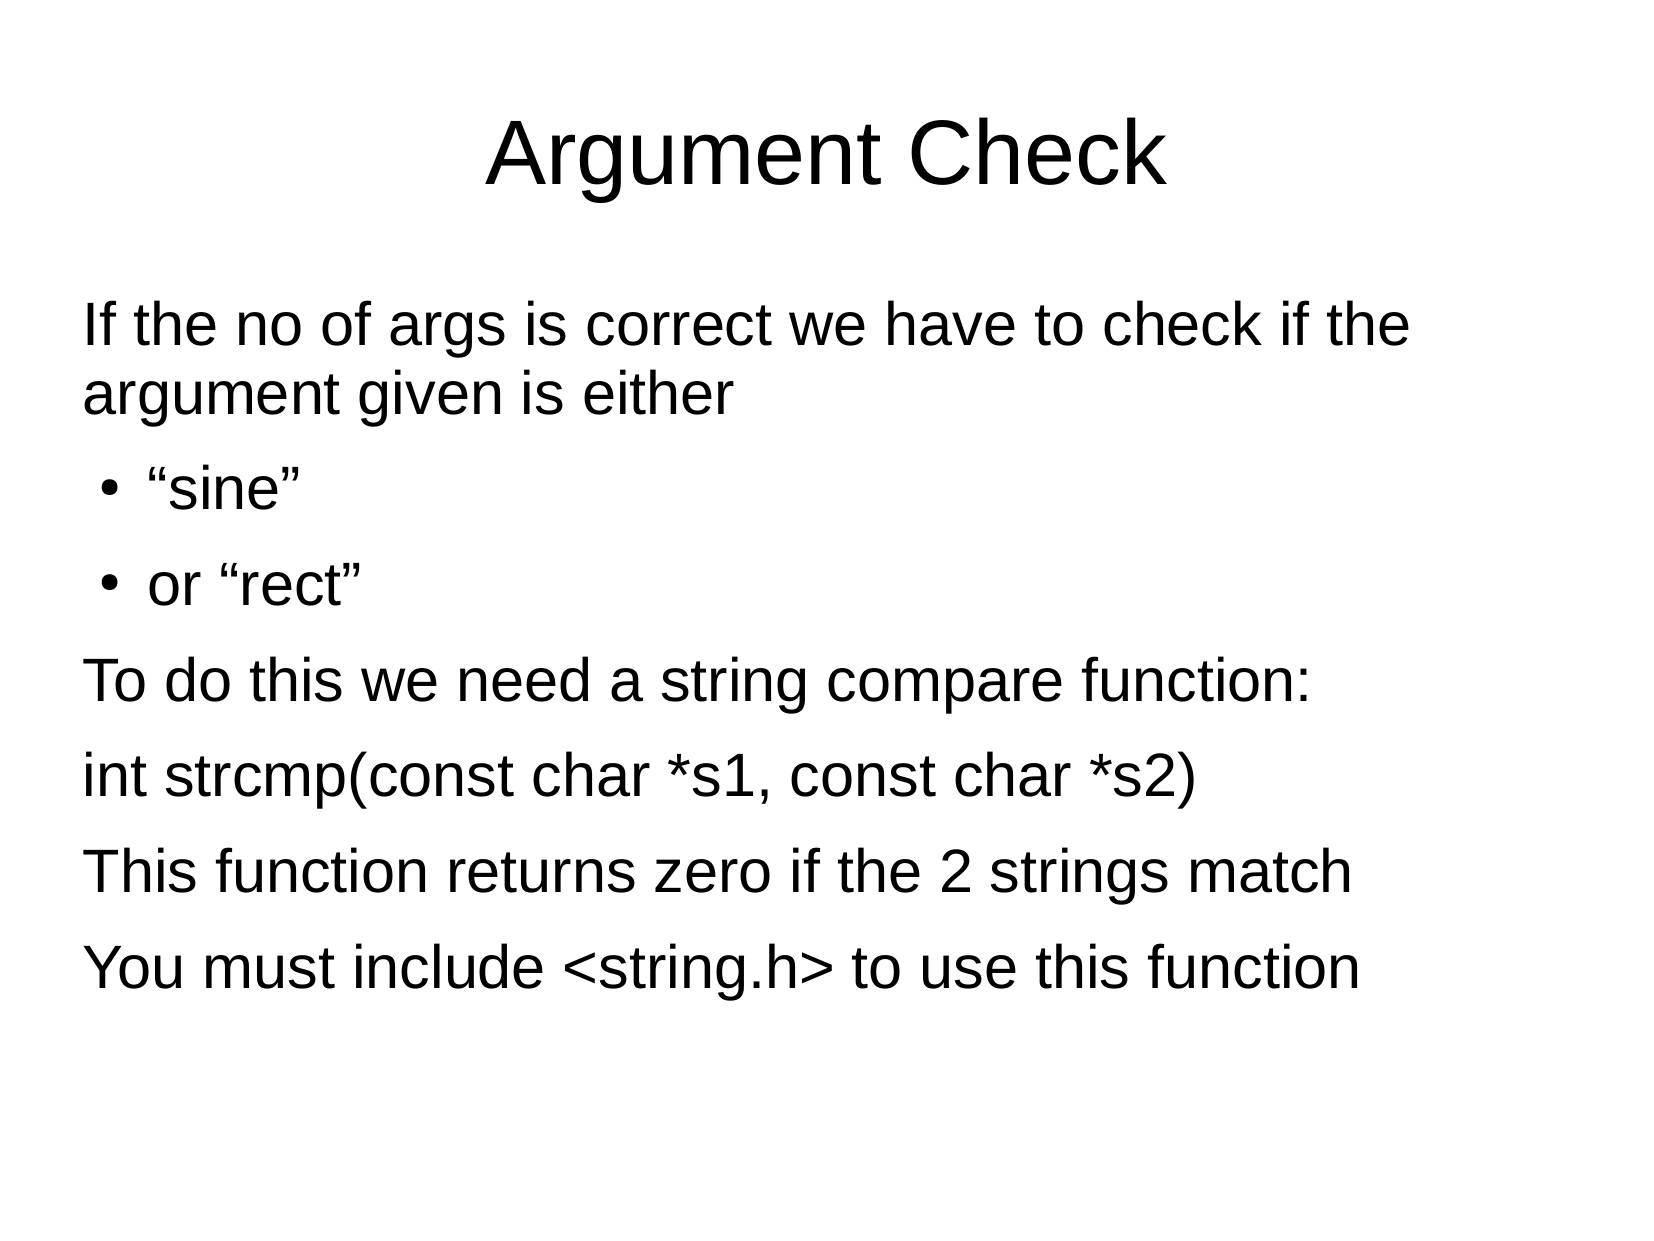

# Argument Check
If the no of args is correct we have to check if the argument given is either
“sine”
or “rect”
To do this we need a string compare function:
int strcmp(const char *s1, const char *s2)
This function returns zero if the 2 strings match
You must include <string.h> to use this function